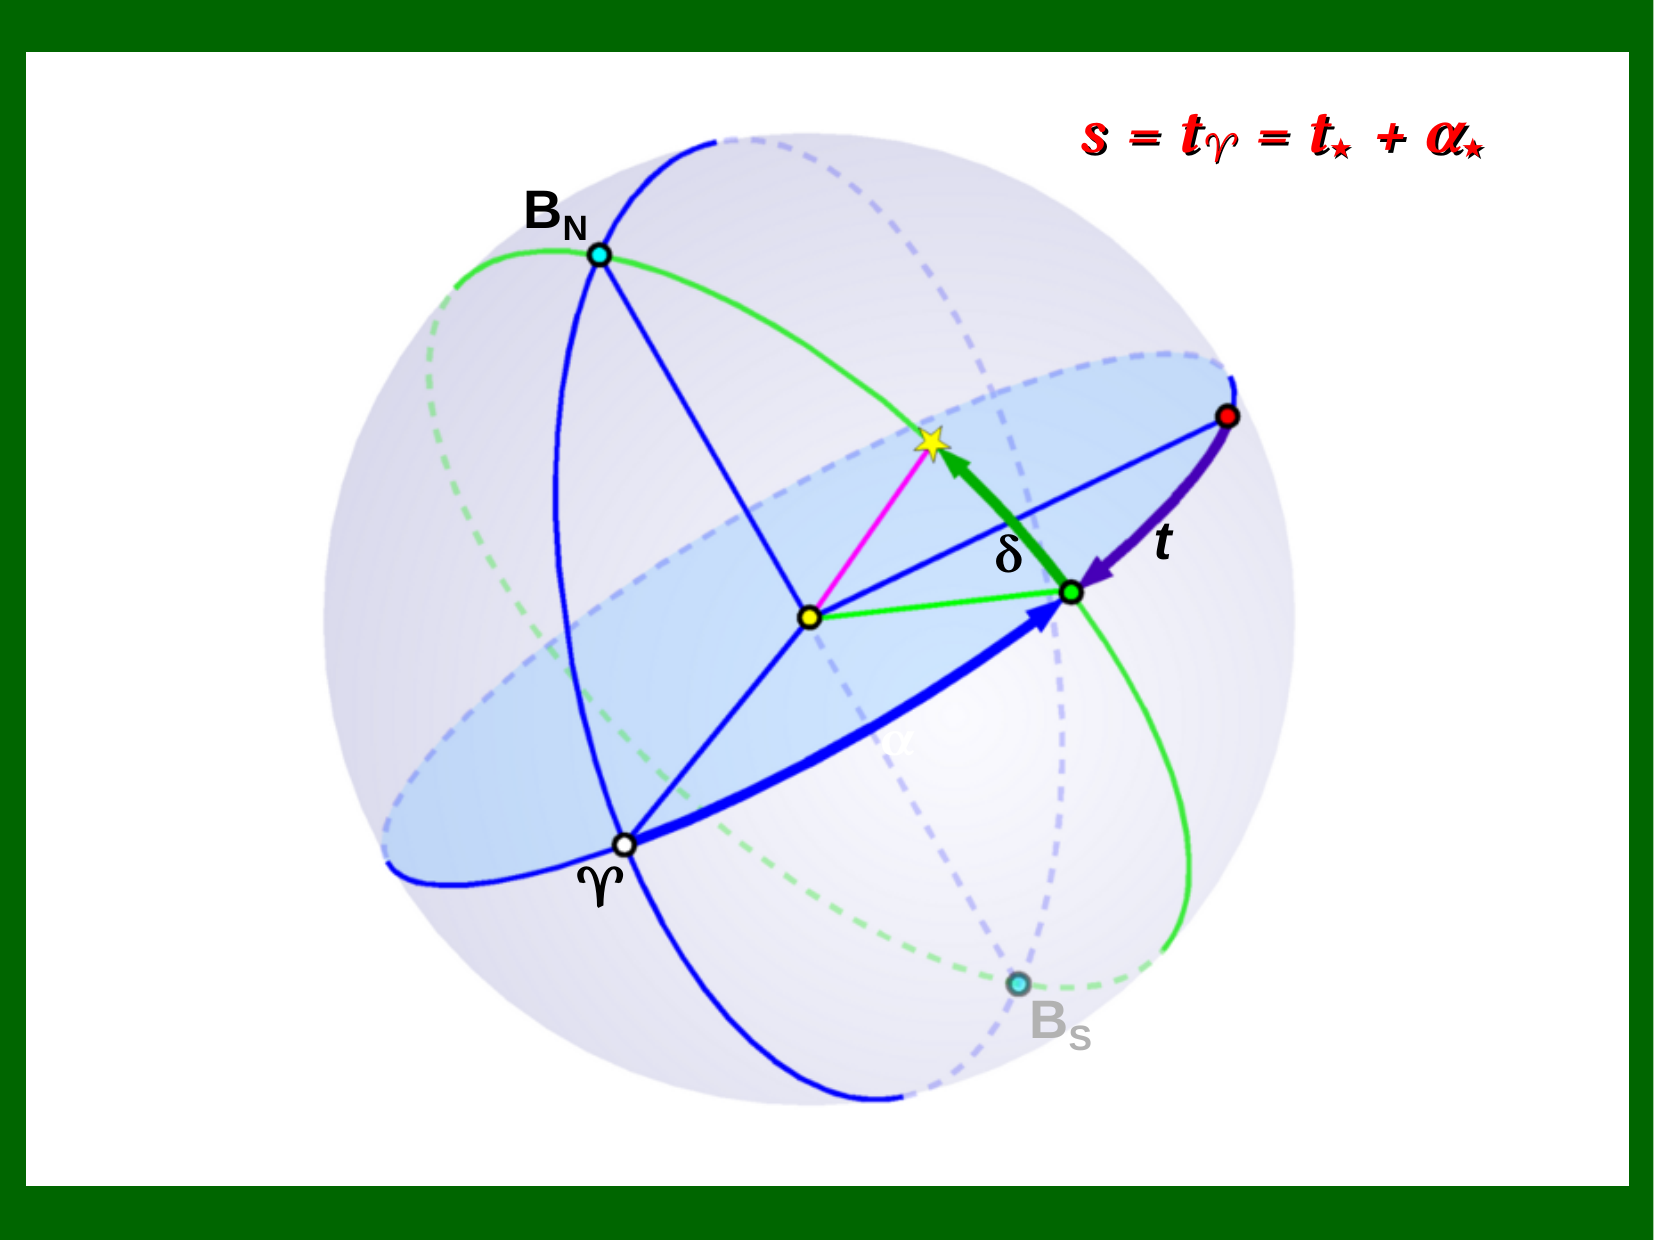

s = t♈ = t★ + α★
BN
t
δ
α
♈
BS